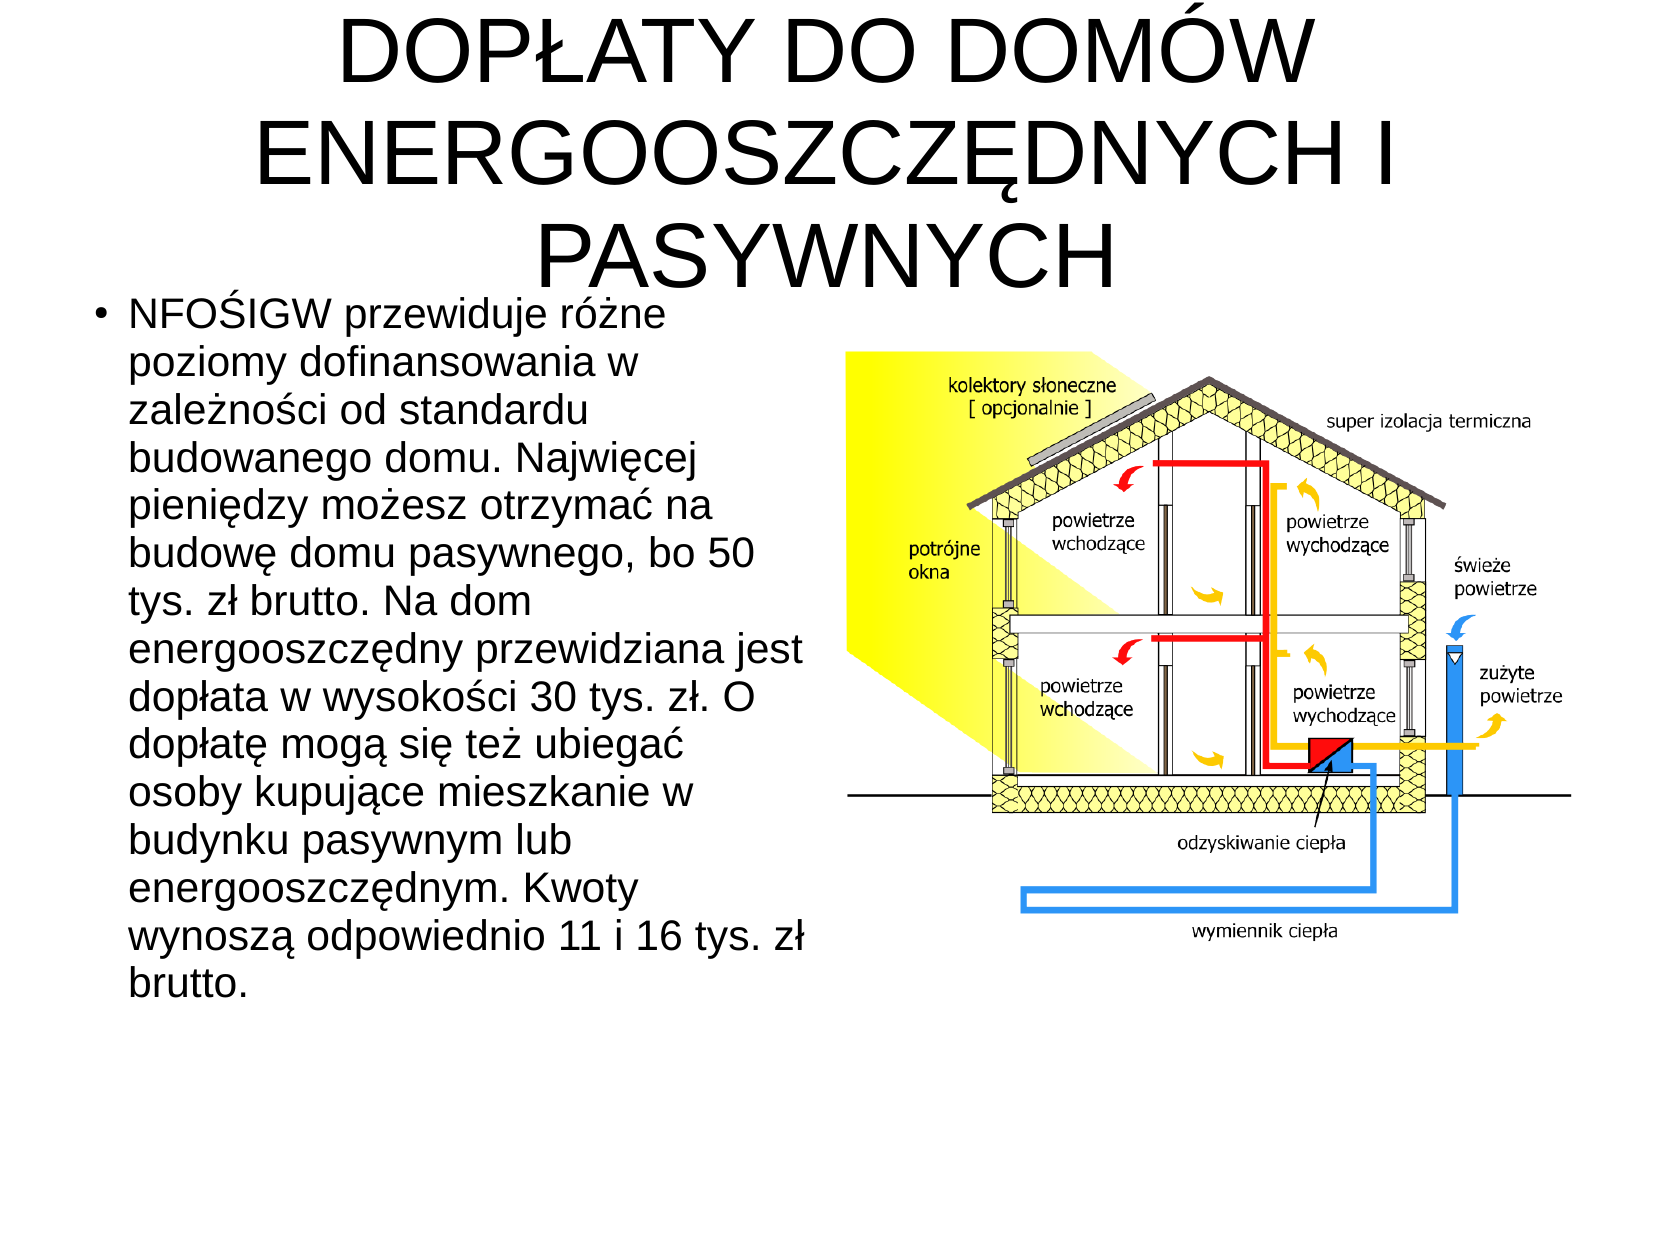

# DOPŁATY DO DOMÓW ENERGOOSZCZĘDNYCH I PASYWNYCH
NFOŚIGW przewiduje różne poziomy dofinansowania w zależności od standardu budowanego domu. Najwięcej pieniędzy możesz otrzymać na budowę domu pasywnego, bo 50 tys. zł brutto. Na dom energooszczędny przewidziana jest dopłata w wysokości 30 tys. zł. O dopłatę mogą się też ubiegać osoby kupujące mieszkanie w budynku pasywnym lub energooszczędnym. Kwoty wynoszą odpowiednio 11 i 16 tys. zł brutto.